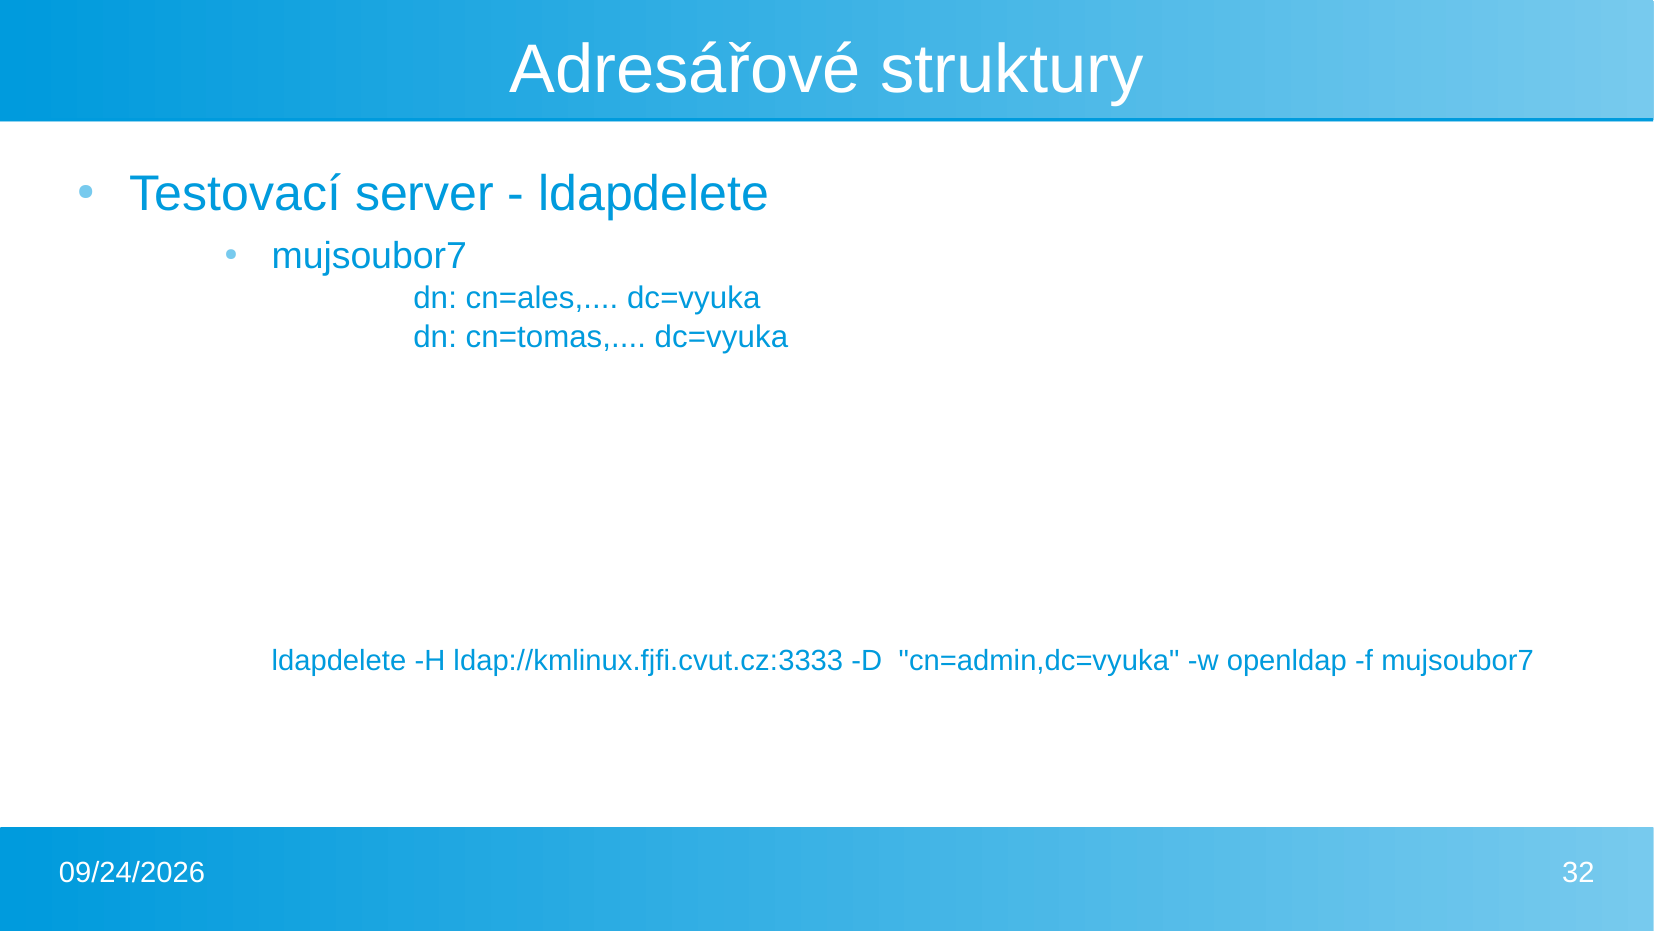

# Adresářové struktury
Testovací server - ldapdelete
mujsoubor7
dn: cn=ales,.... dc=vyuka
dn: cn=tomas,.... dc=vyuka
ldapdelete -H ldap://kmlinux.fjfi.cvut.cz:3333 -D "cn=admin,dc=vyuka" -w openldap -f mujsoubor7
32